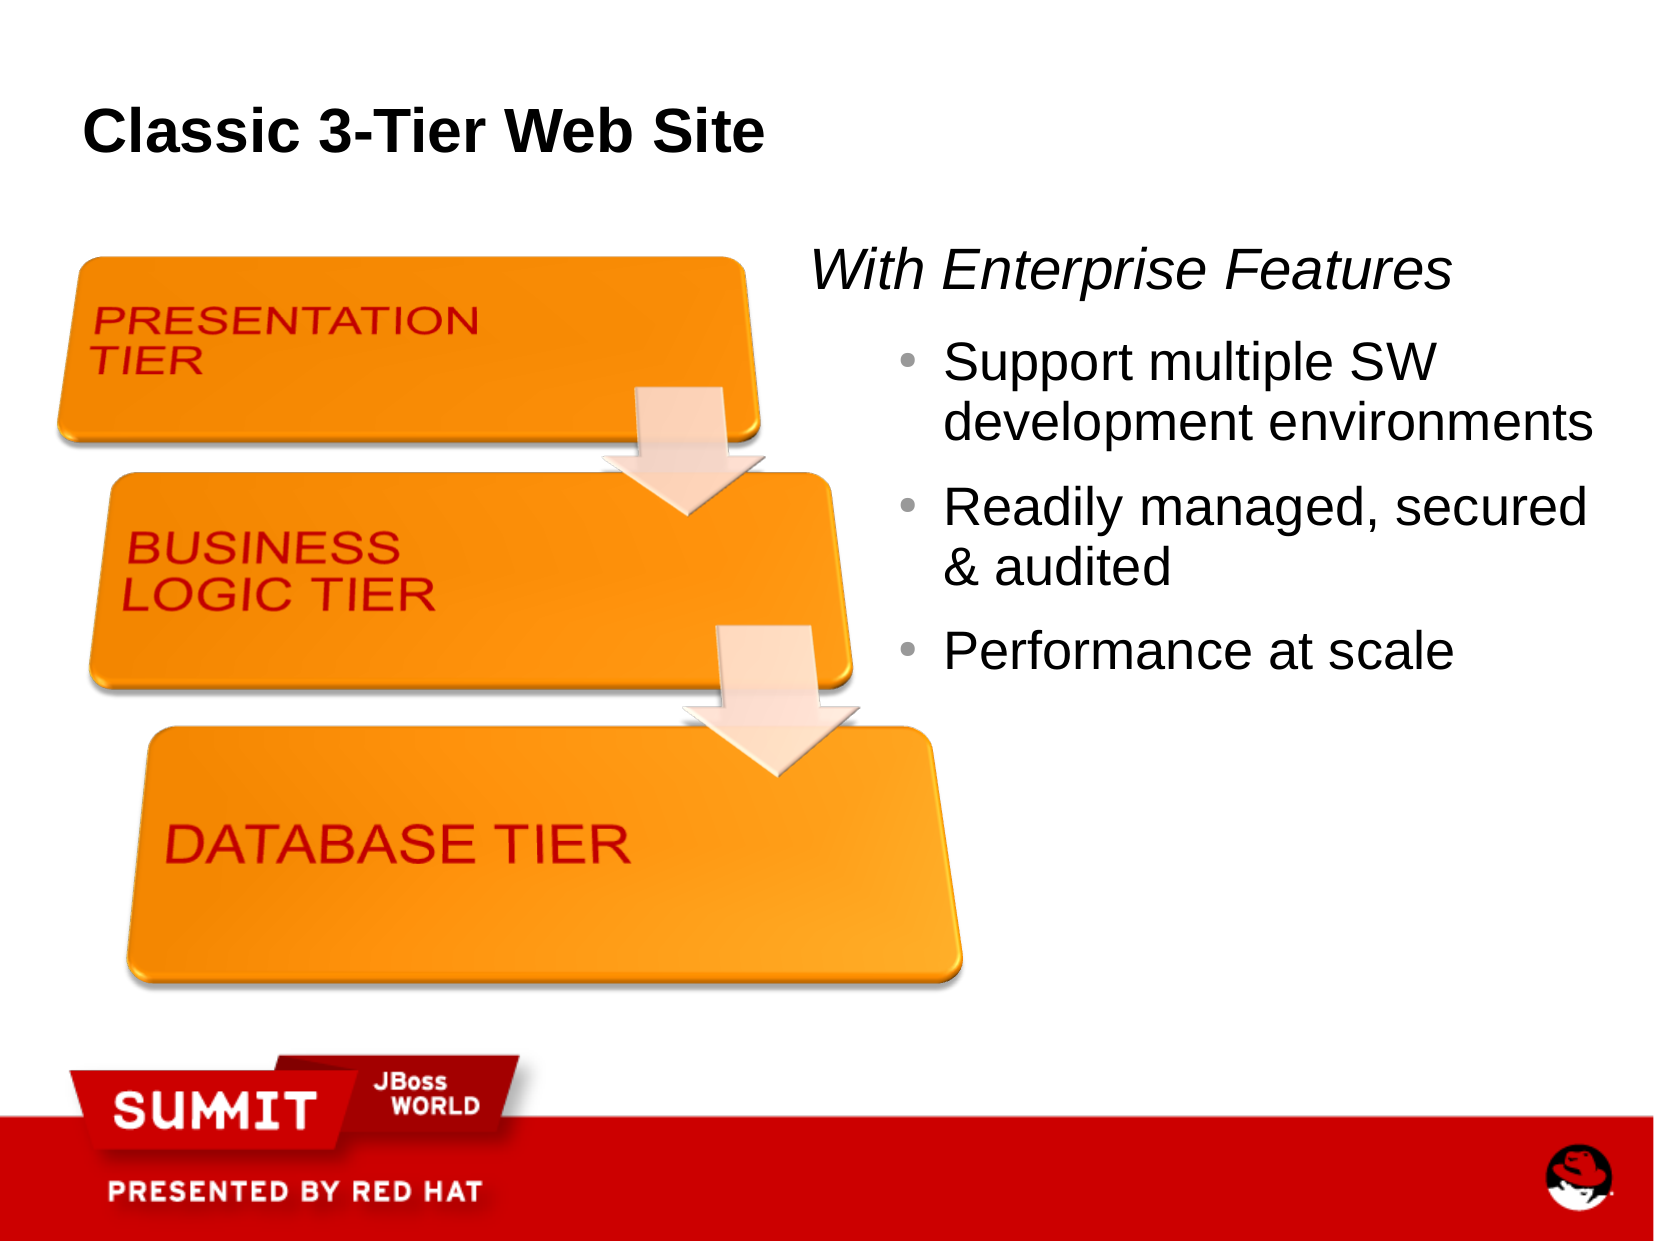

# Classic 3-Tier Web Site
With Enterprise Features
Support multiple SW development environments
Readily managed, secured & audited
Performance at scale